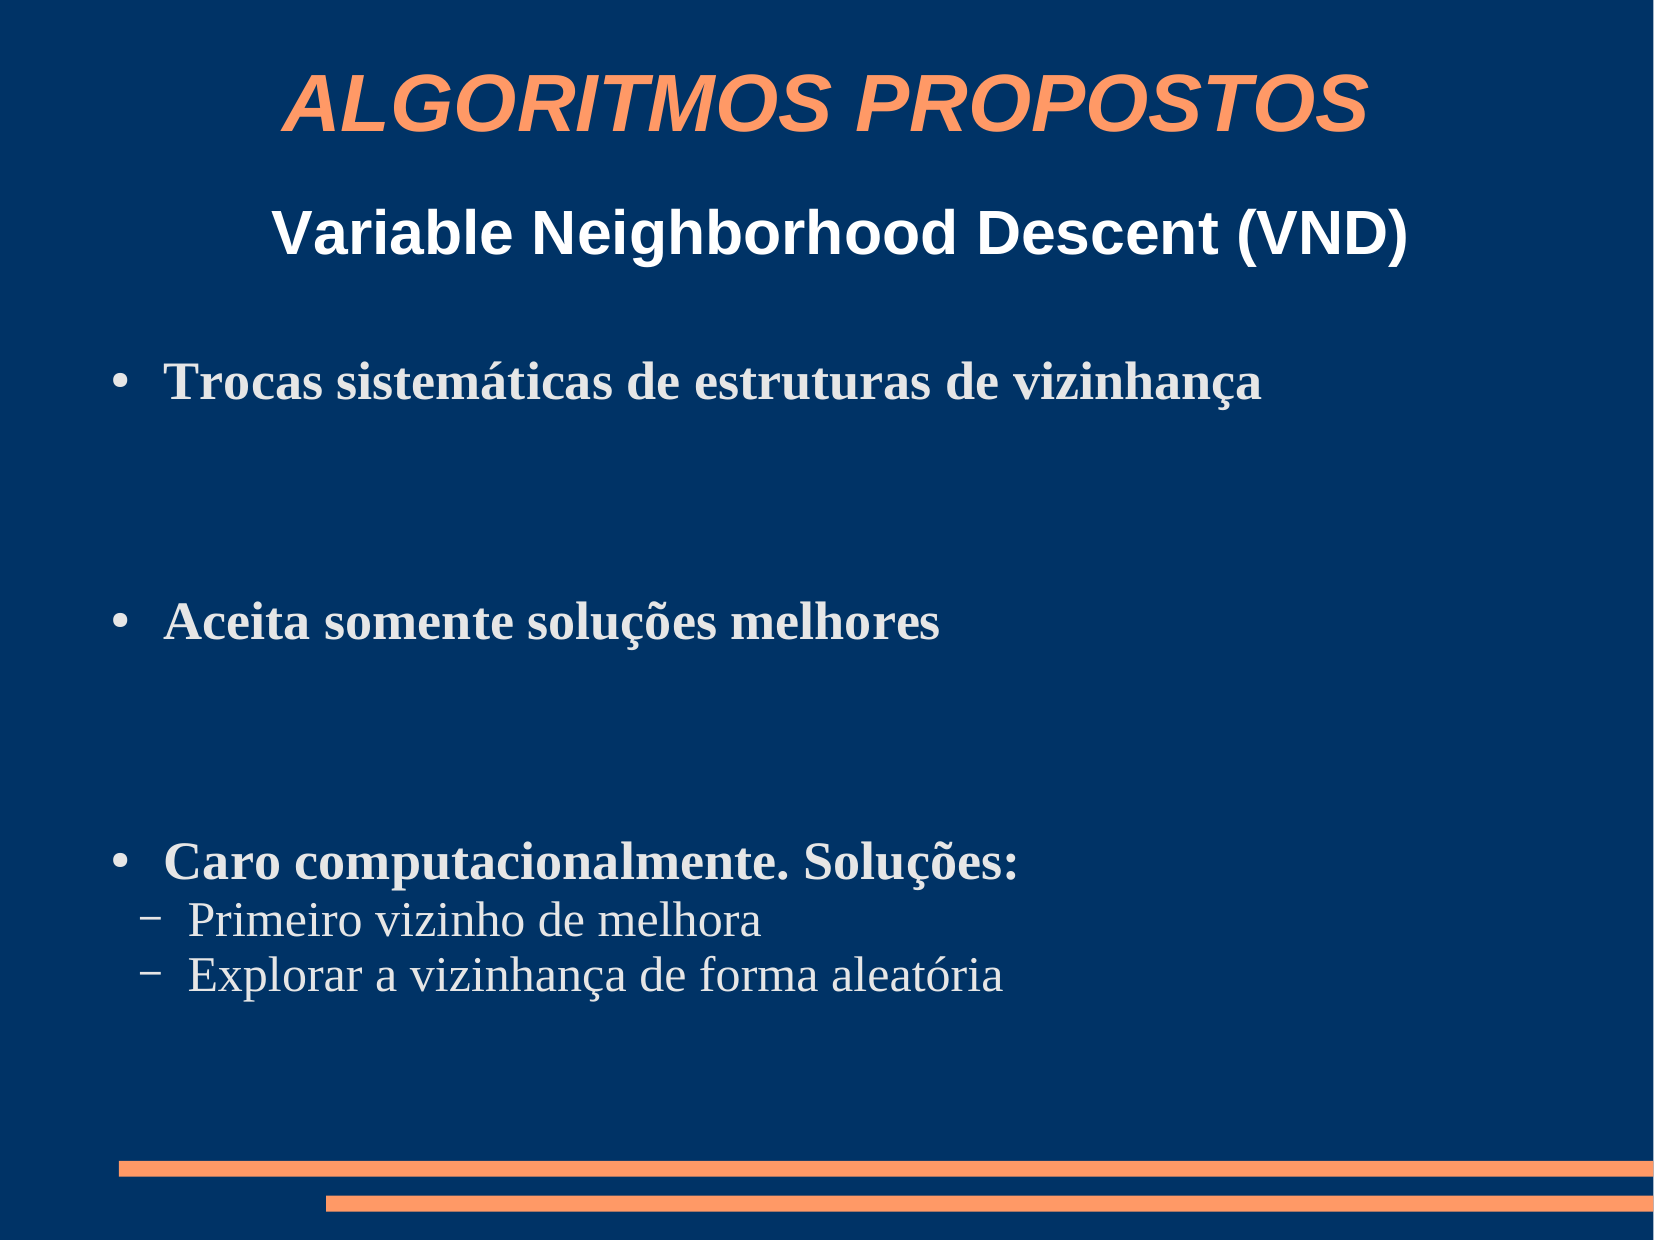

# ALGORITMOS PROPOSTOS
Variable Neighborhood Descent (VND)
Trocas sistemáticas de estruturas de vizinhança
Aceita somente soluções melhores
Caro computacionalmente. Soluções:
Primeiro vizinho de melhora
Explorar a vizinhança de forma aleatória